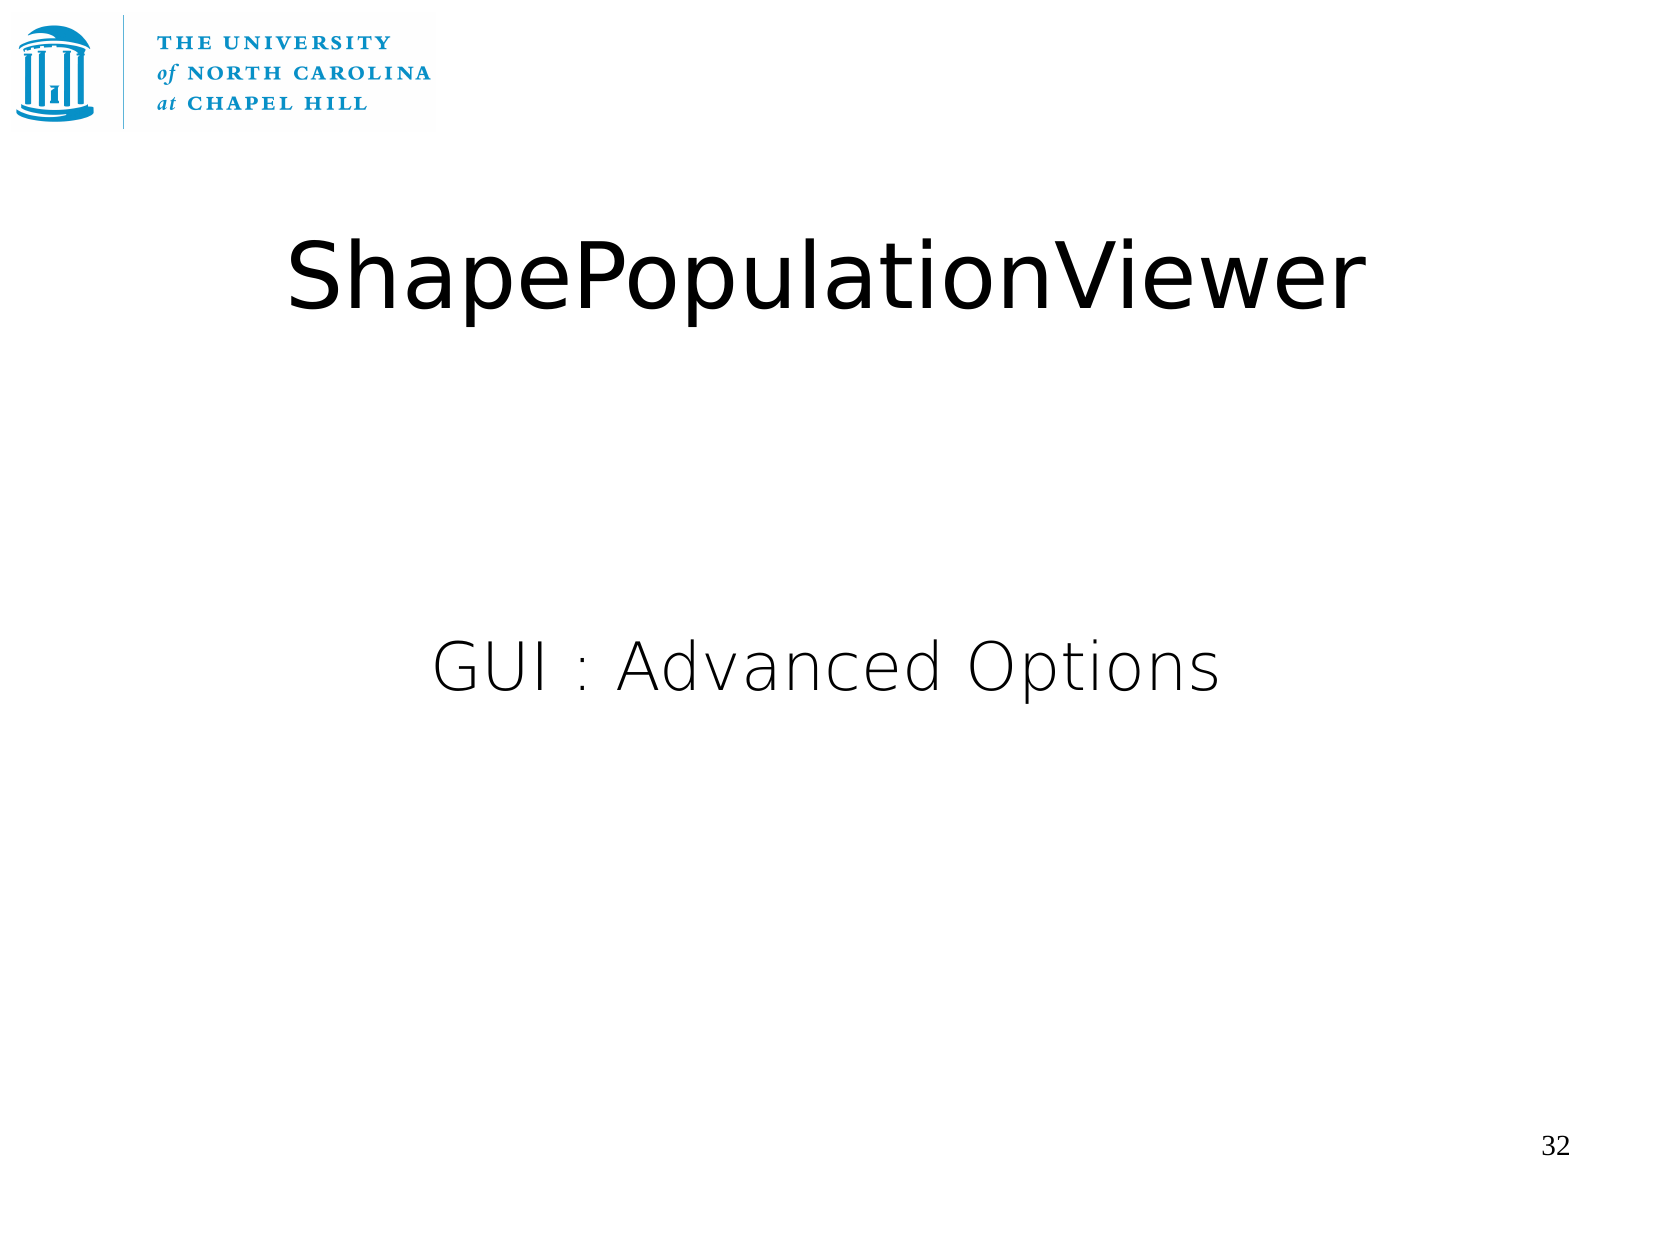

# ShapePopulationViewer
GUI : Advanced Options
32